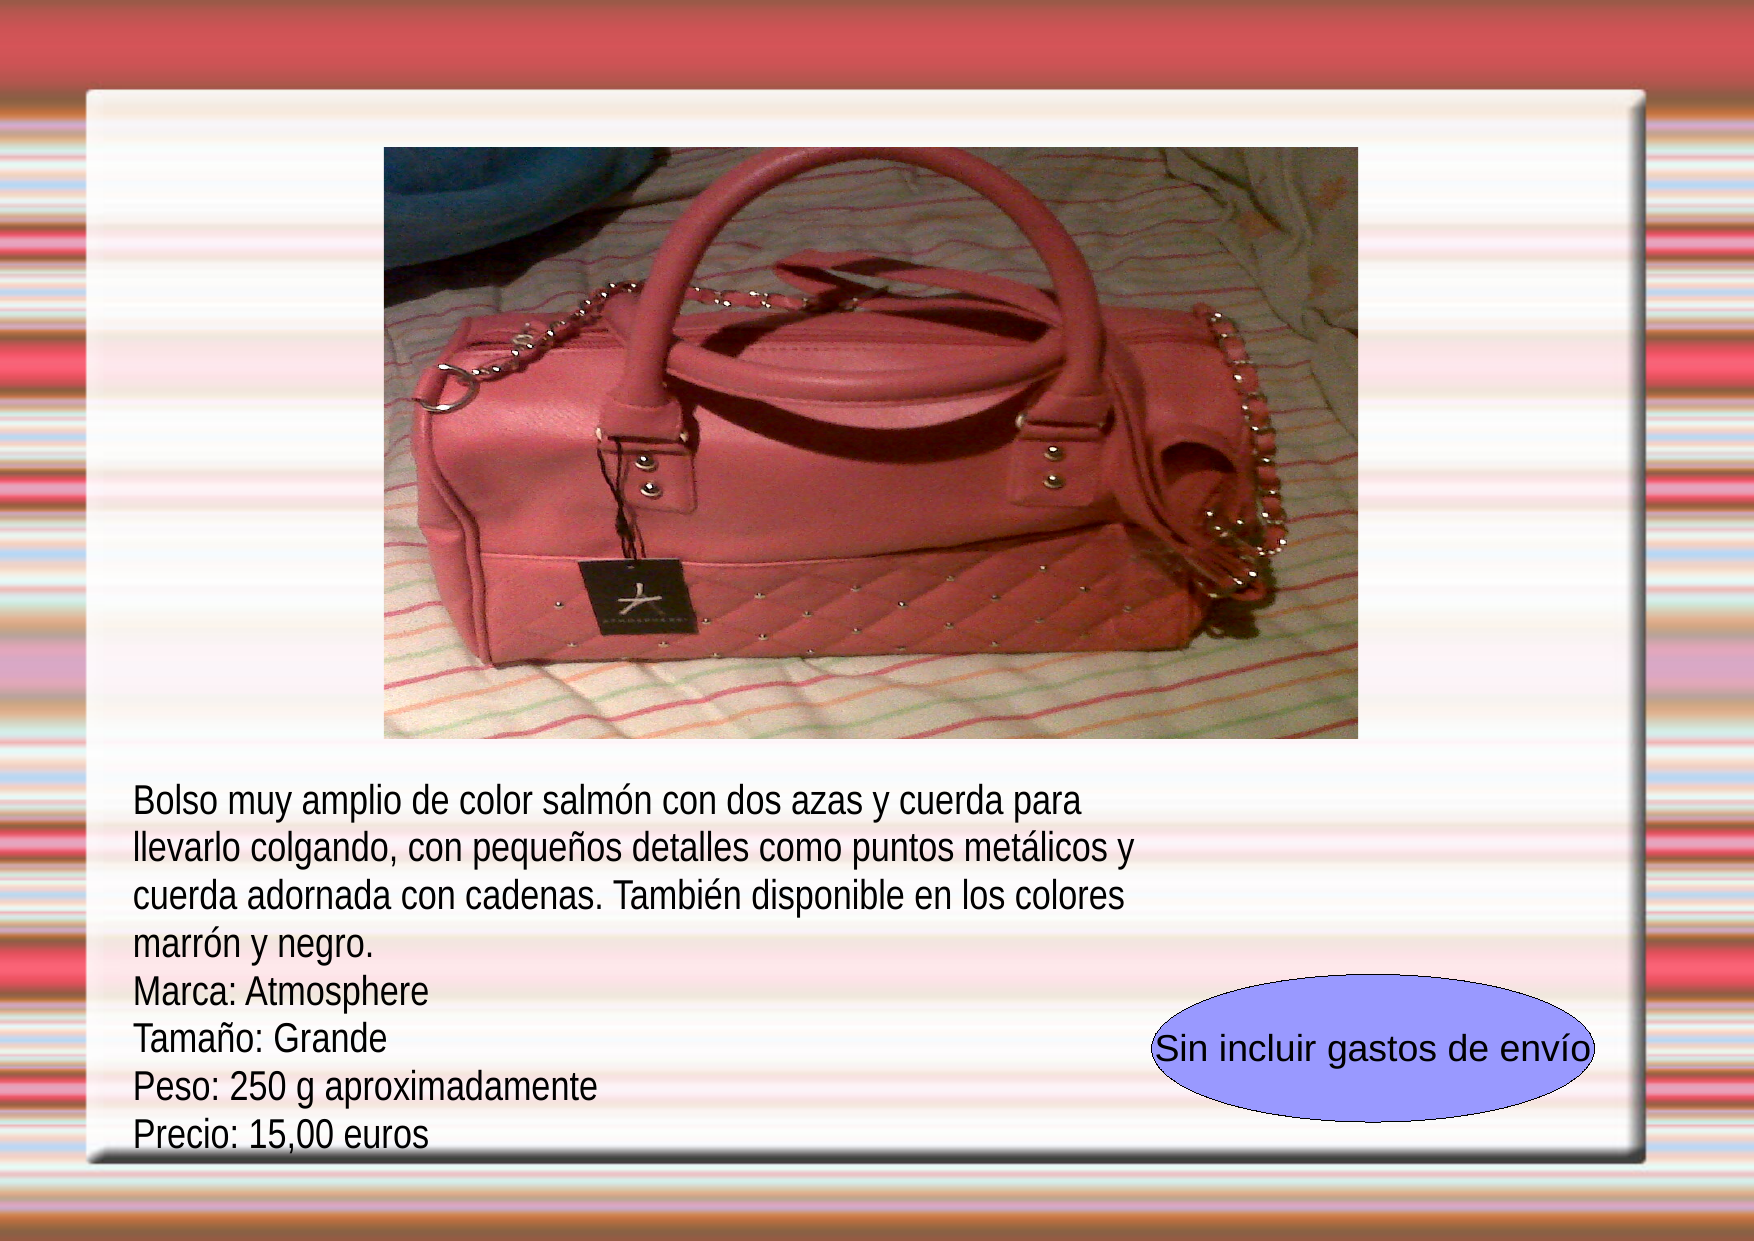

Bolso muy amplio de color salmón con dos azas y cuerda para llevarlo colgando, con pequeños detalles como puntos metálicos y cuerda adornada con cadenas. También disponible en los colores marrón y negro.
Marca: Atmosphere
Tamaño: Grande
Peso: 250 g aproximadamente
Precio: 15,00 euros
Sin incluir gastos de envío